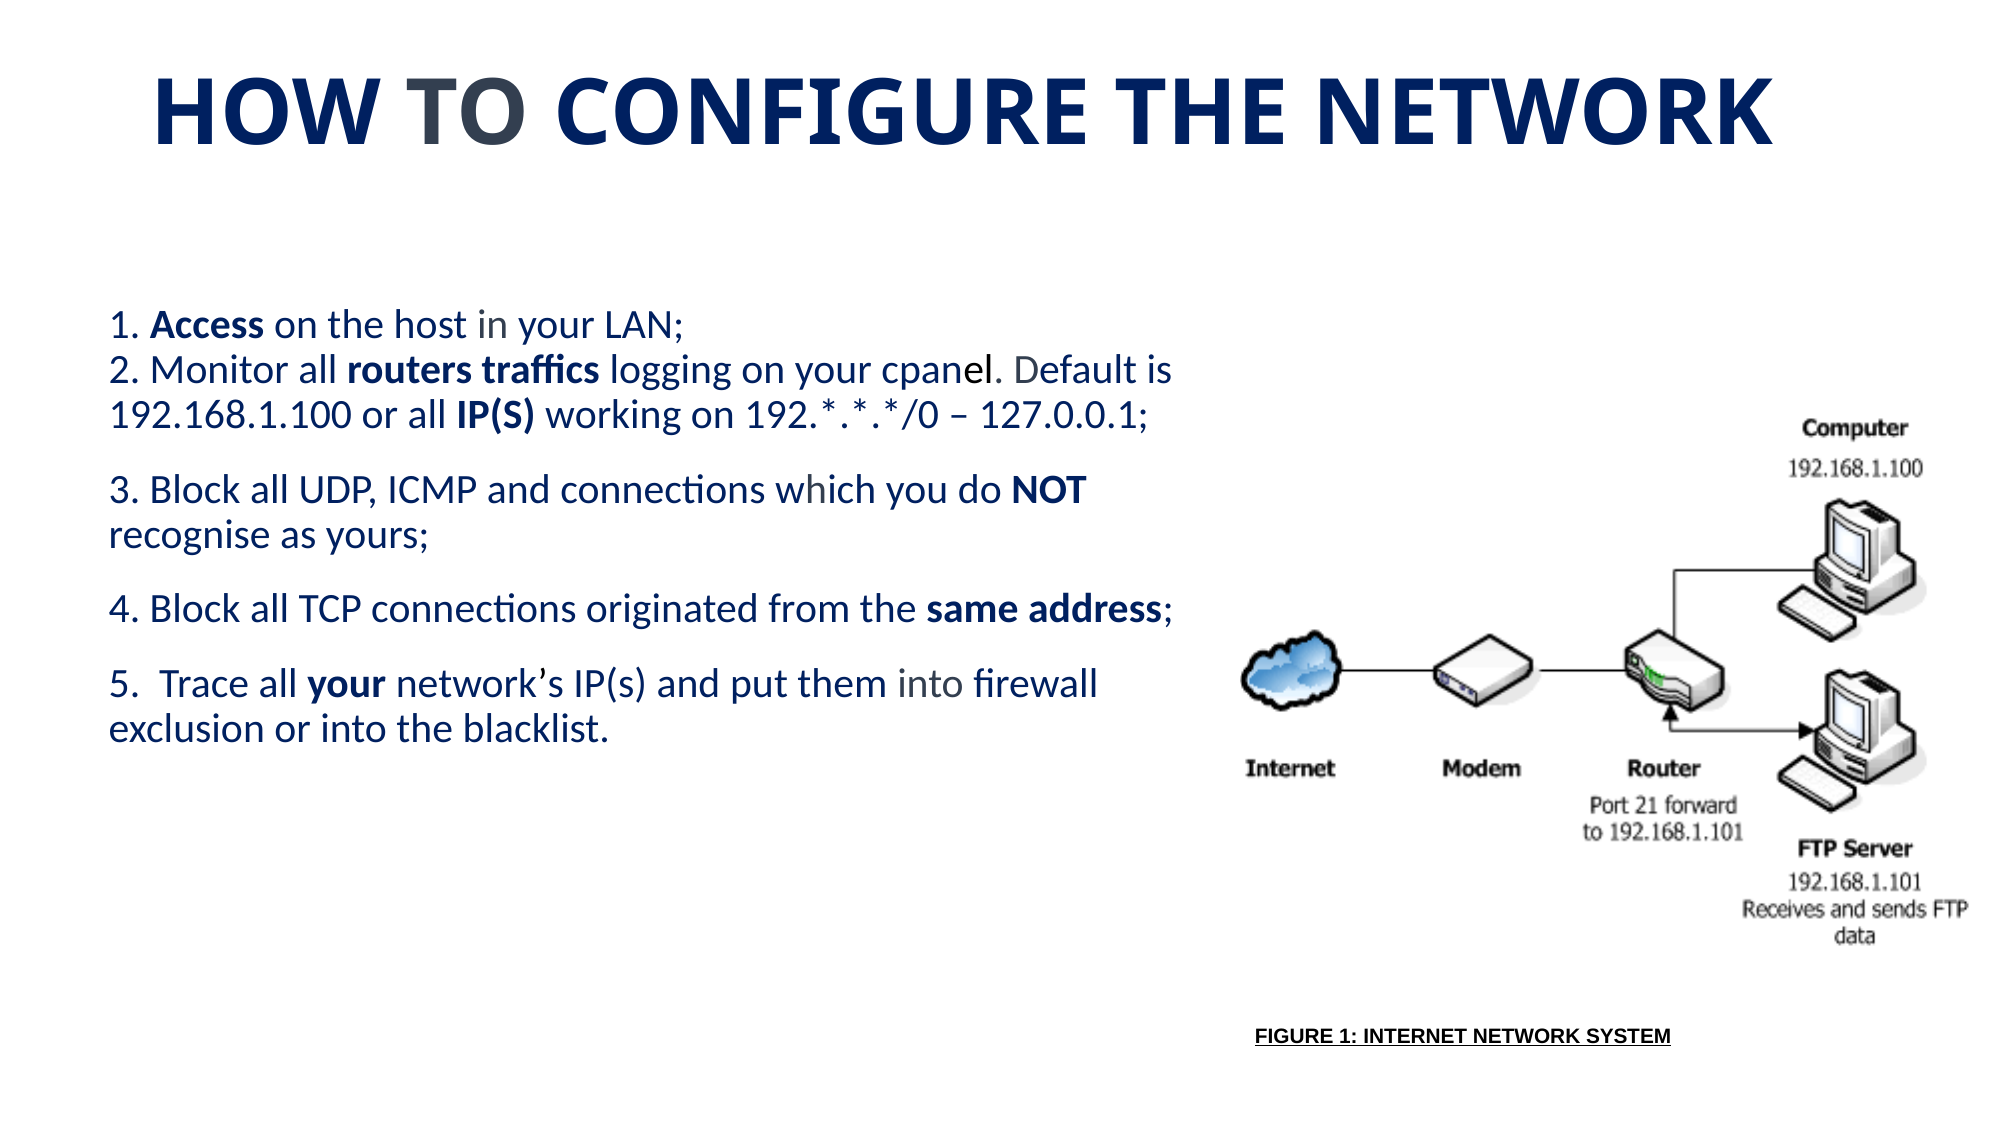

# HOW TO CONFIGURE THE NETWORK
1. Access on the host in your LAN;
2. Monitor all routers traffics logging on your cpanel. Default is 192.168.1.100 or all IP(S) working on 192.*.*.*/0 – 127.0.0.1;
3. Block all UDP, ICMP and connections which you do NOT recognise as yours;
4. Block all TCP connections originated from the same address;
5. Trace all your network’s IP(s) and put them into firewall exclusion or into the blacklist.
FIGURE 1: INTERNET NETWORK SYSTEM